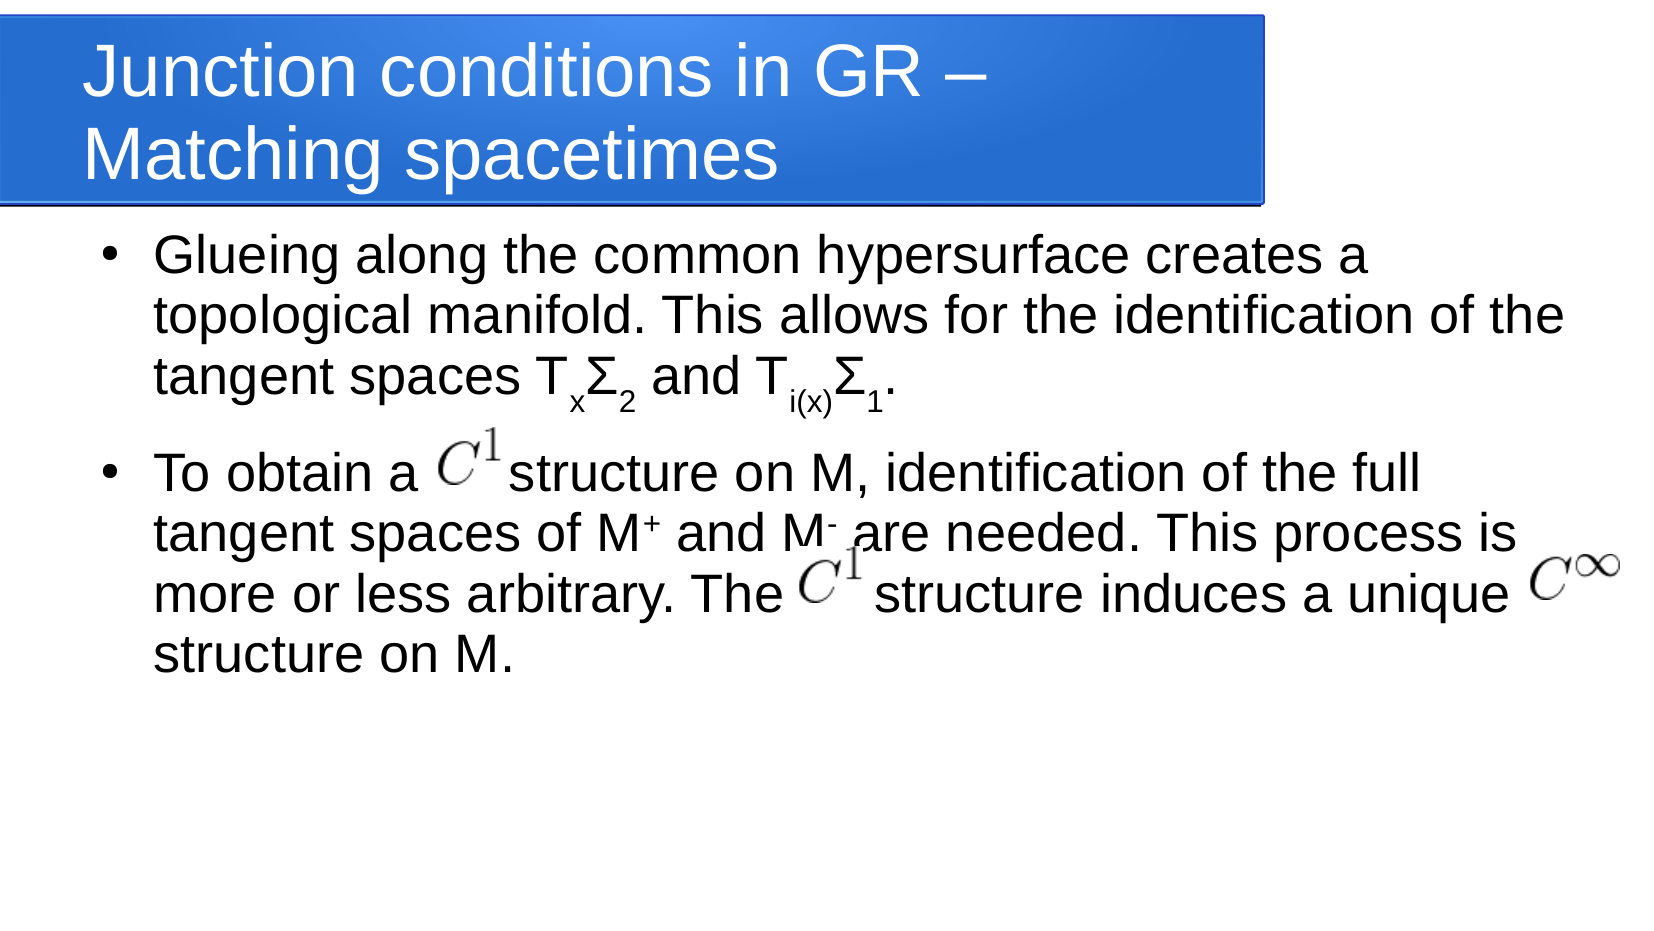

# Junction conditions in GR – Matching spacetimes
Glueing along the common hypersurface creates a topological manifold. This allows for the identification of the tangent spaces TxΣ2 and Ti(x)Σ1.
To obtain a structure on M, identification of the full tangent spaces of M+ and M- are needed. This process is more or less arbitrary. The structure induces a unique
structure on M.